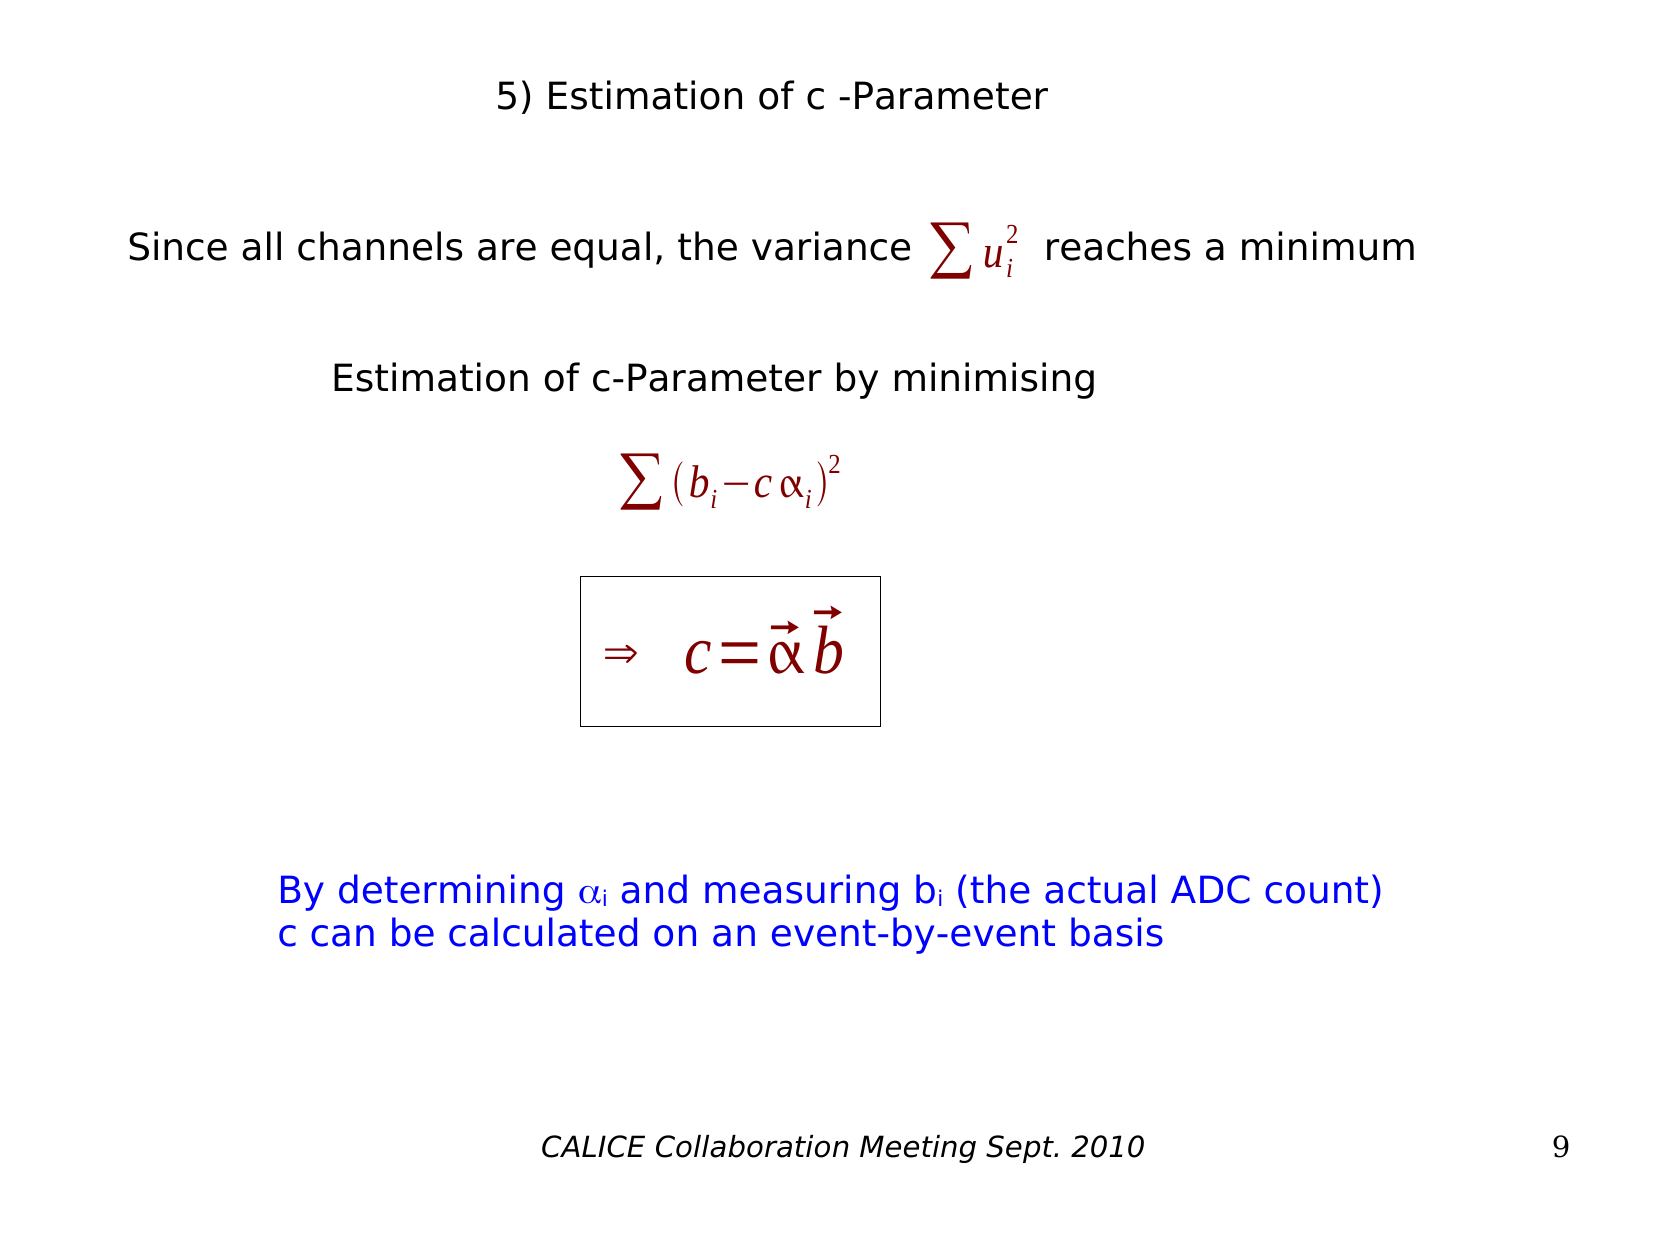

5) Estimation of c -Parameter
Since all channels are equal, the variance reaches a minimum
 Estimation of c-Parameter by minimising
⇒
By determining αi and measuring bi (the actual ADC count)
c can be calculated on an event-by-event basis
9